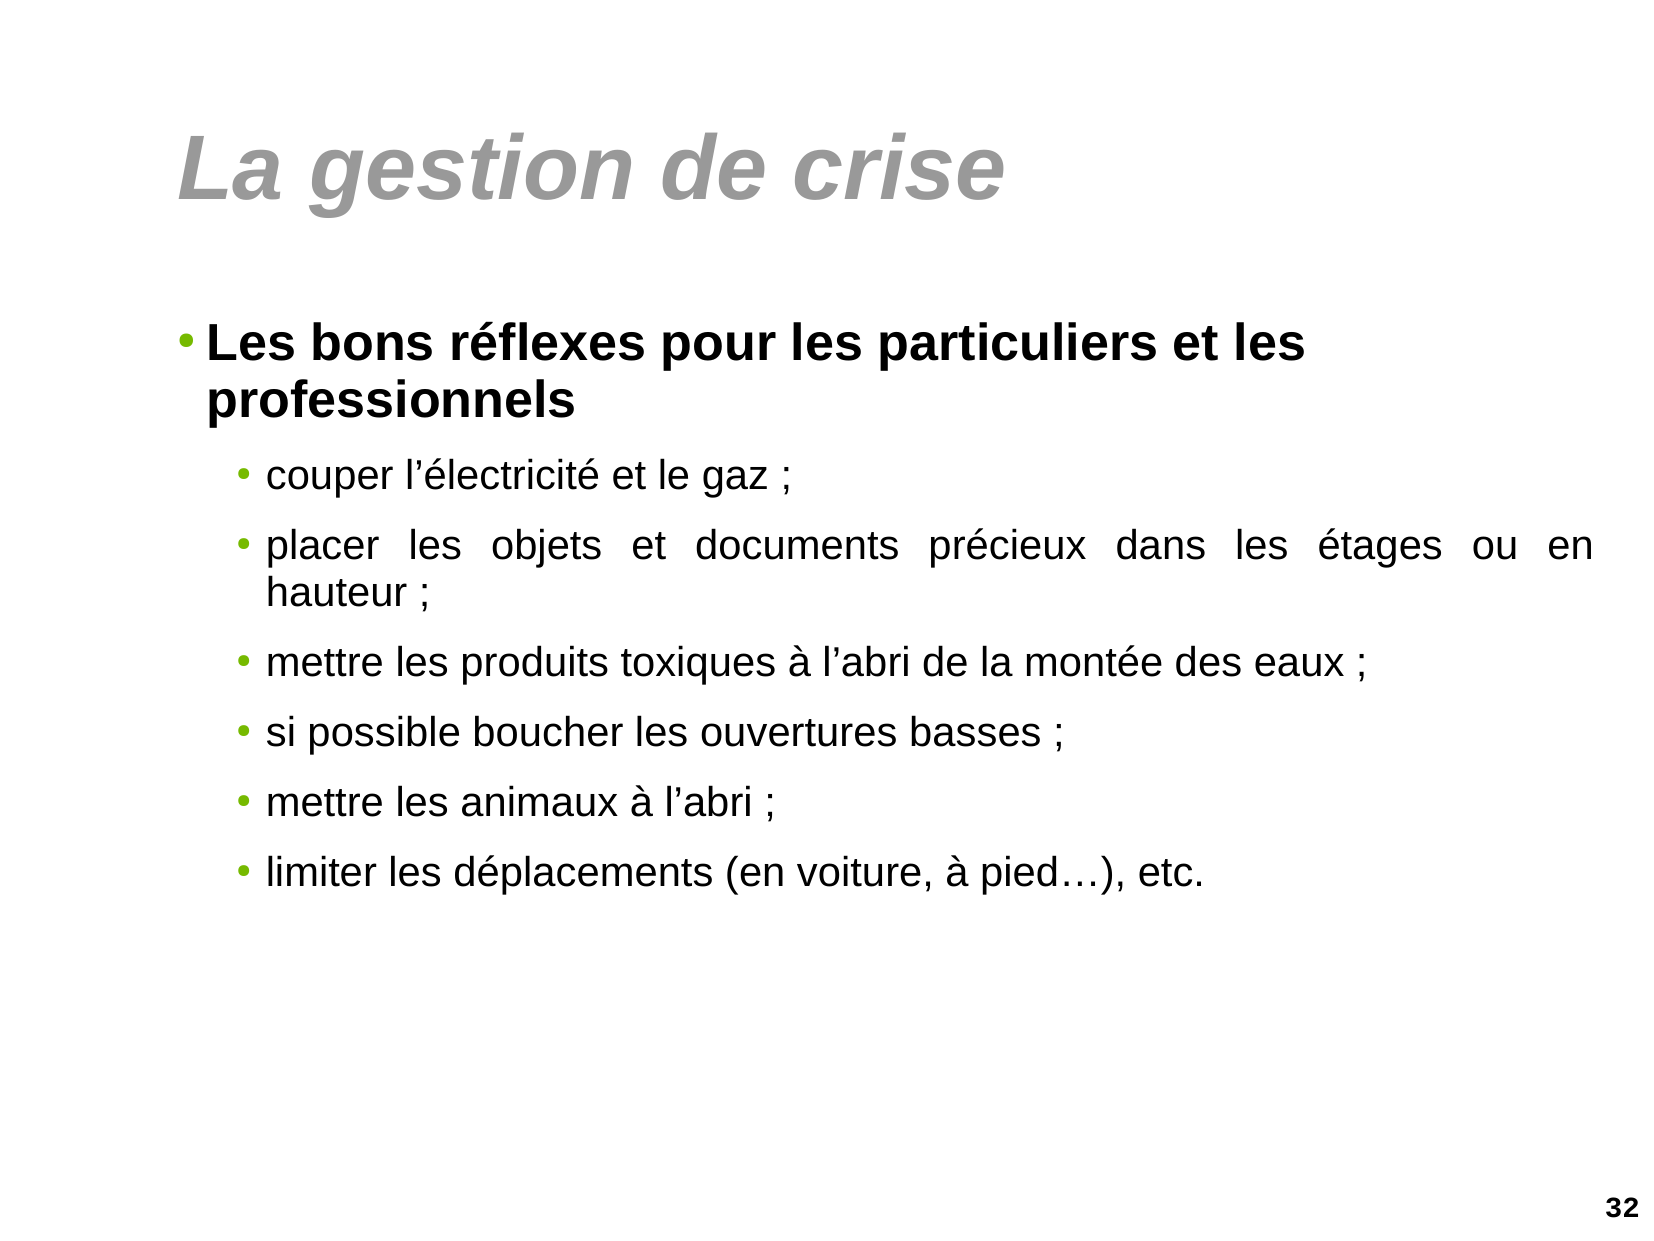

# La gestion de crise
Les bons réflexes pour les particuliers et les professionnels
couper l’électricité et le gaz ;
placer les objets et documents précieux dans les étages ou en hauteur ;
mettre les produits toxiques à l’abri de la montée des eaux ;
si possible boucher les ouvertures basses ;
mettre les animaux à l’abri ;
limiter les déplacements (en voiture, à pied…), etc.